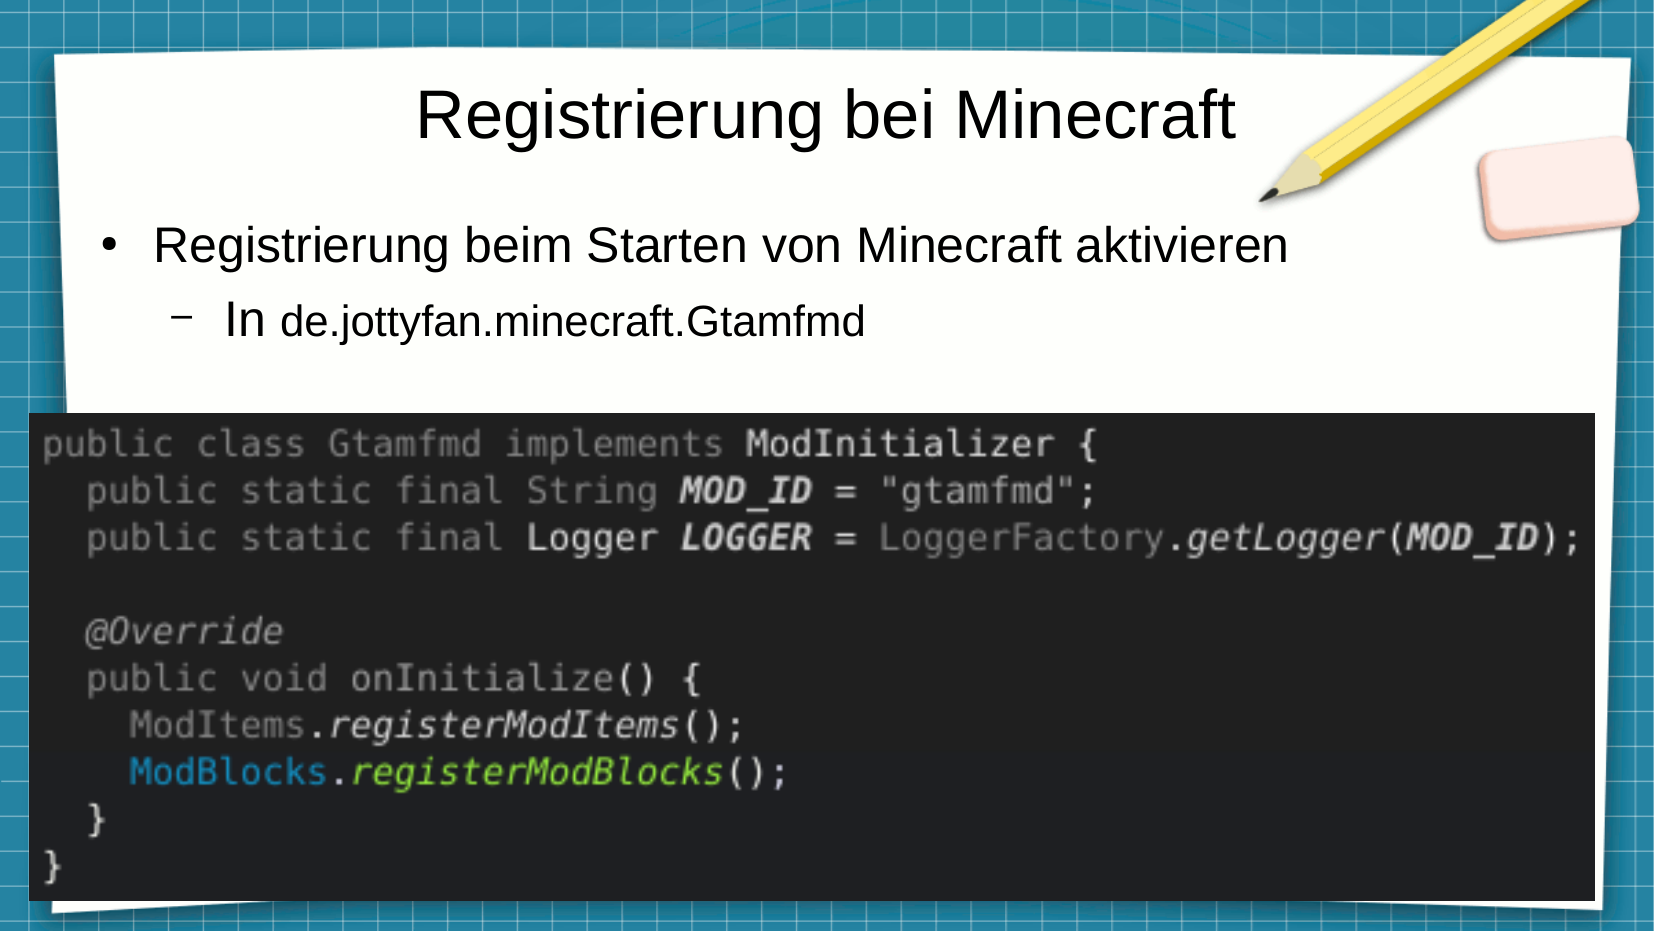

# Registrierung bei Minecraft
Registrierung beim Starten von Minecraft aktivieren
In de.jottyfan.minecraft.Gtamfmd